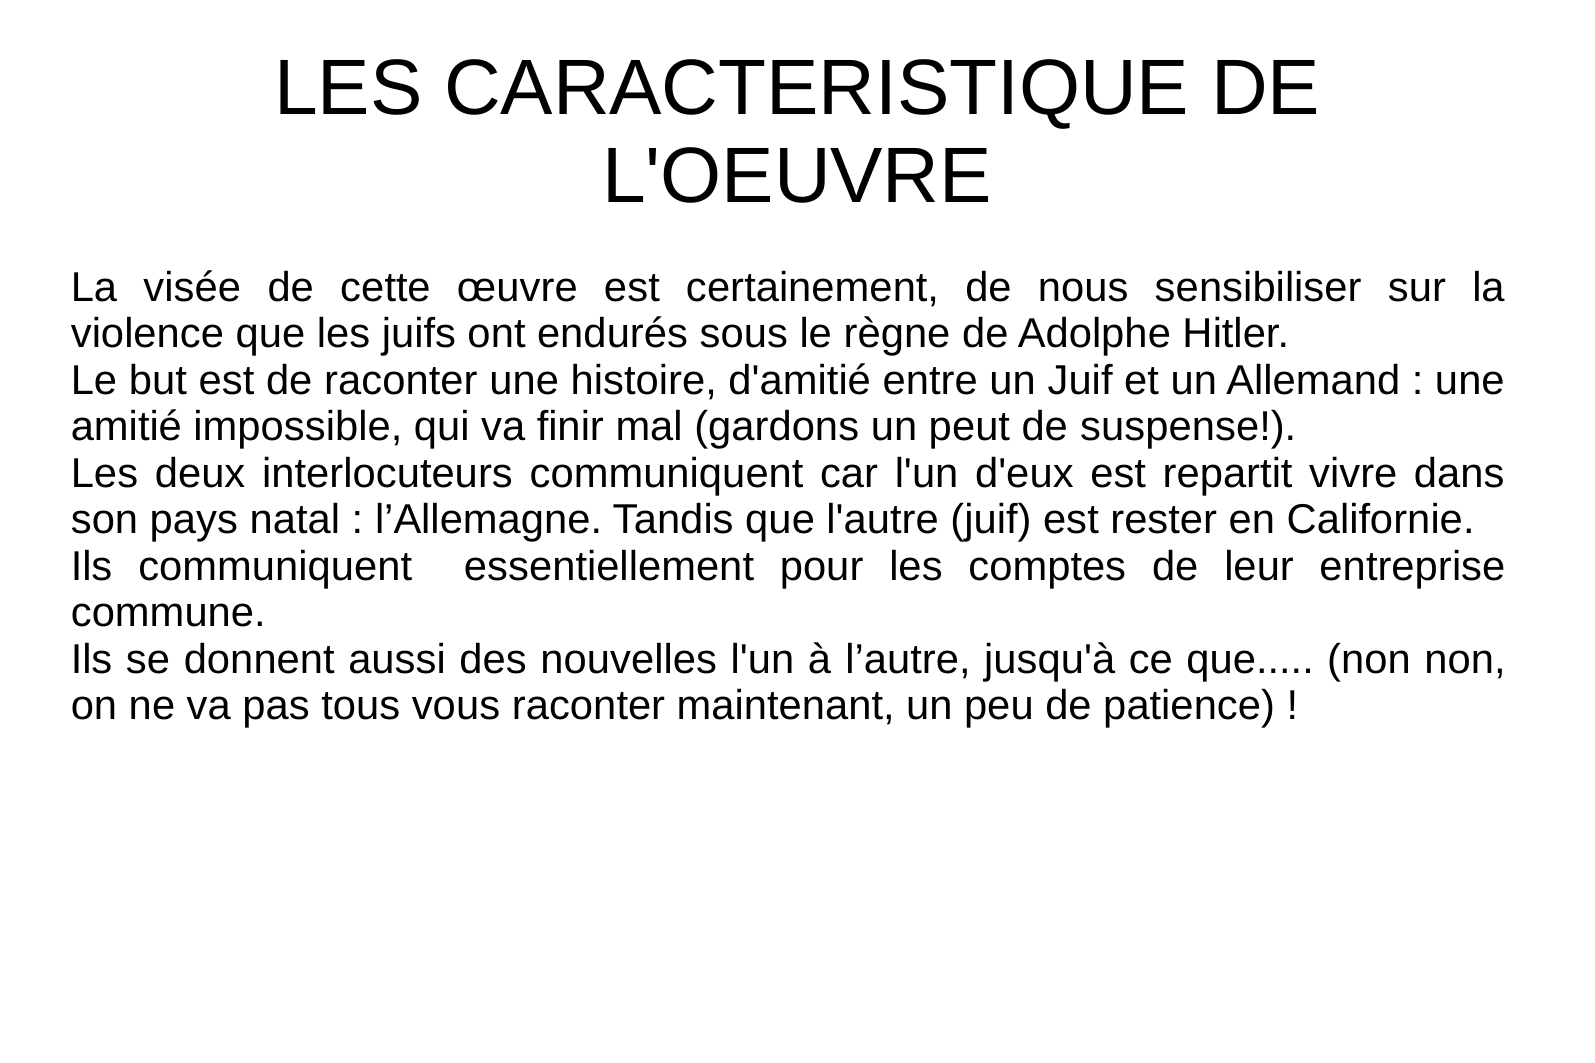

# LES CARACTERISTIQUE DE L'OEUVRE
La visée de cette œuvre est certainement, de nous sensibiliser sur la violence que les juifs ont endurés sous le règne de Adolphe Hitler.
Le but est de raconter une histoire, d'amitié entre un Juif et un Allemand : une amitié impossible, qui va finir mal (gardons un peut de suspense!).
Les deux interlocuteurs communiquent car l'un d'eux est repartit vivre dans son pays natal : l’Allemagne. Tandis que l'autre (juif) est rester en Californie.
Ils communiquent essentiellement pour les comptes de leur entreprise commune.
Ils se donnent aussi des nouvelles l'un à l’autre, jusqu'à ce que..... (non non, on ne va pas tous vous raconter maintenant, un peu de patience) !